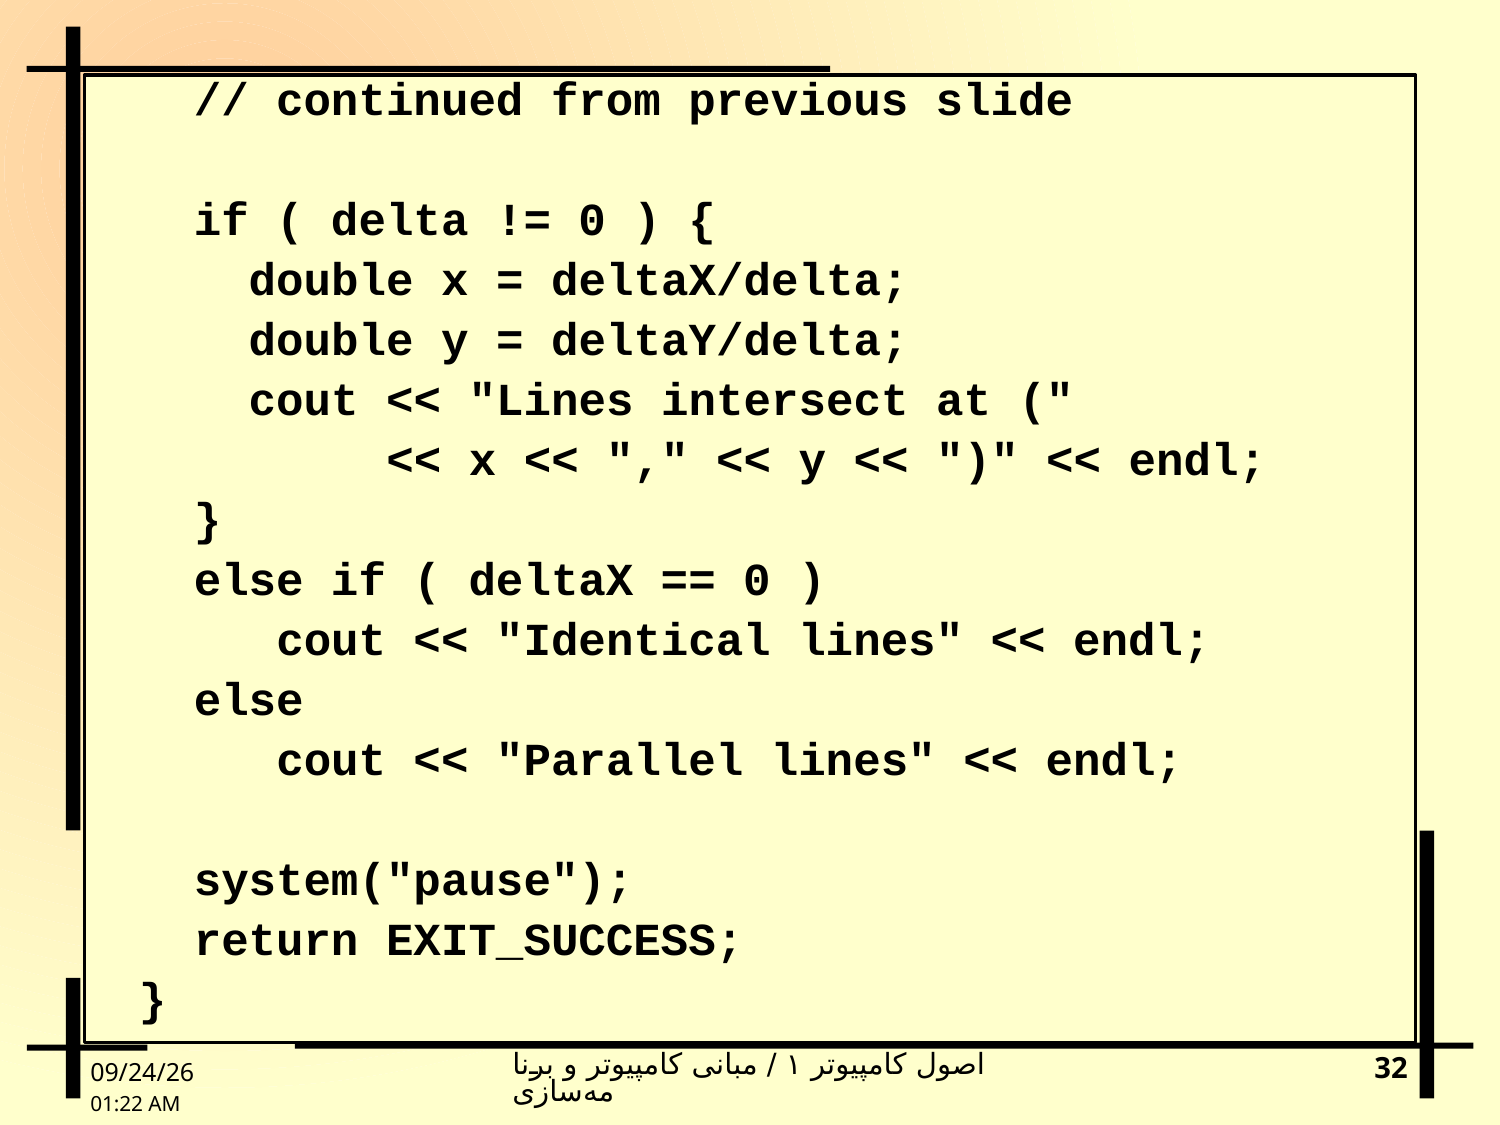

# // continued from previous slide
 if ( delta != 0 ) {
 double x = deltaX/delta;
 double y = deltaY/delta;
 cout << "Lines intersect at ("
 << x << "," << y << ")" << endl;
 }
 else if ( deltaX == 0 )
 cout << "Identical lines" << endl;
 else
 cout << "Parallel lines" << endl;
 system("pause");
 return EXIT_SUCCESS;
}
اصول کامپیوتر ۱ / مبانی کامپیوتر و برنامه‌سازی
32